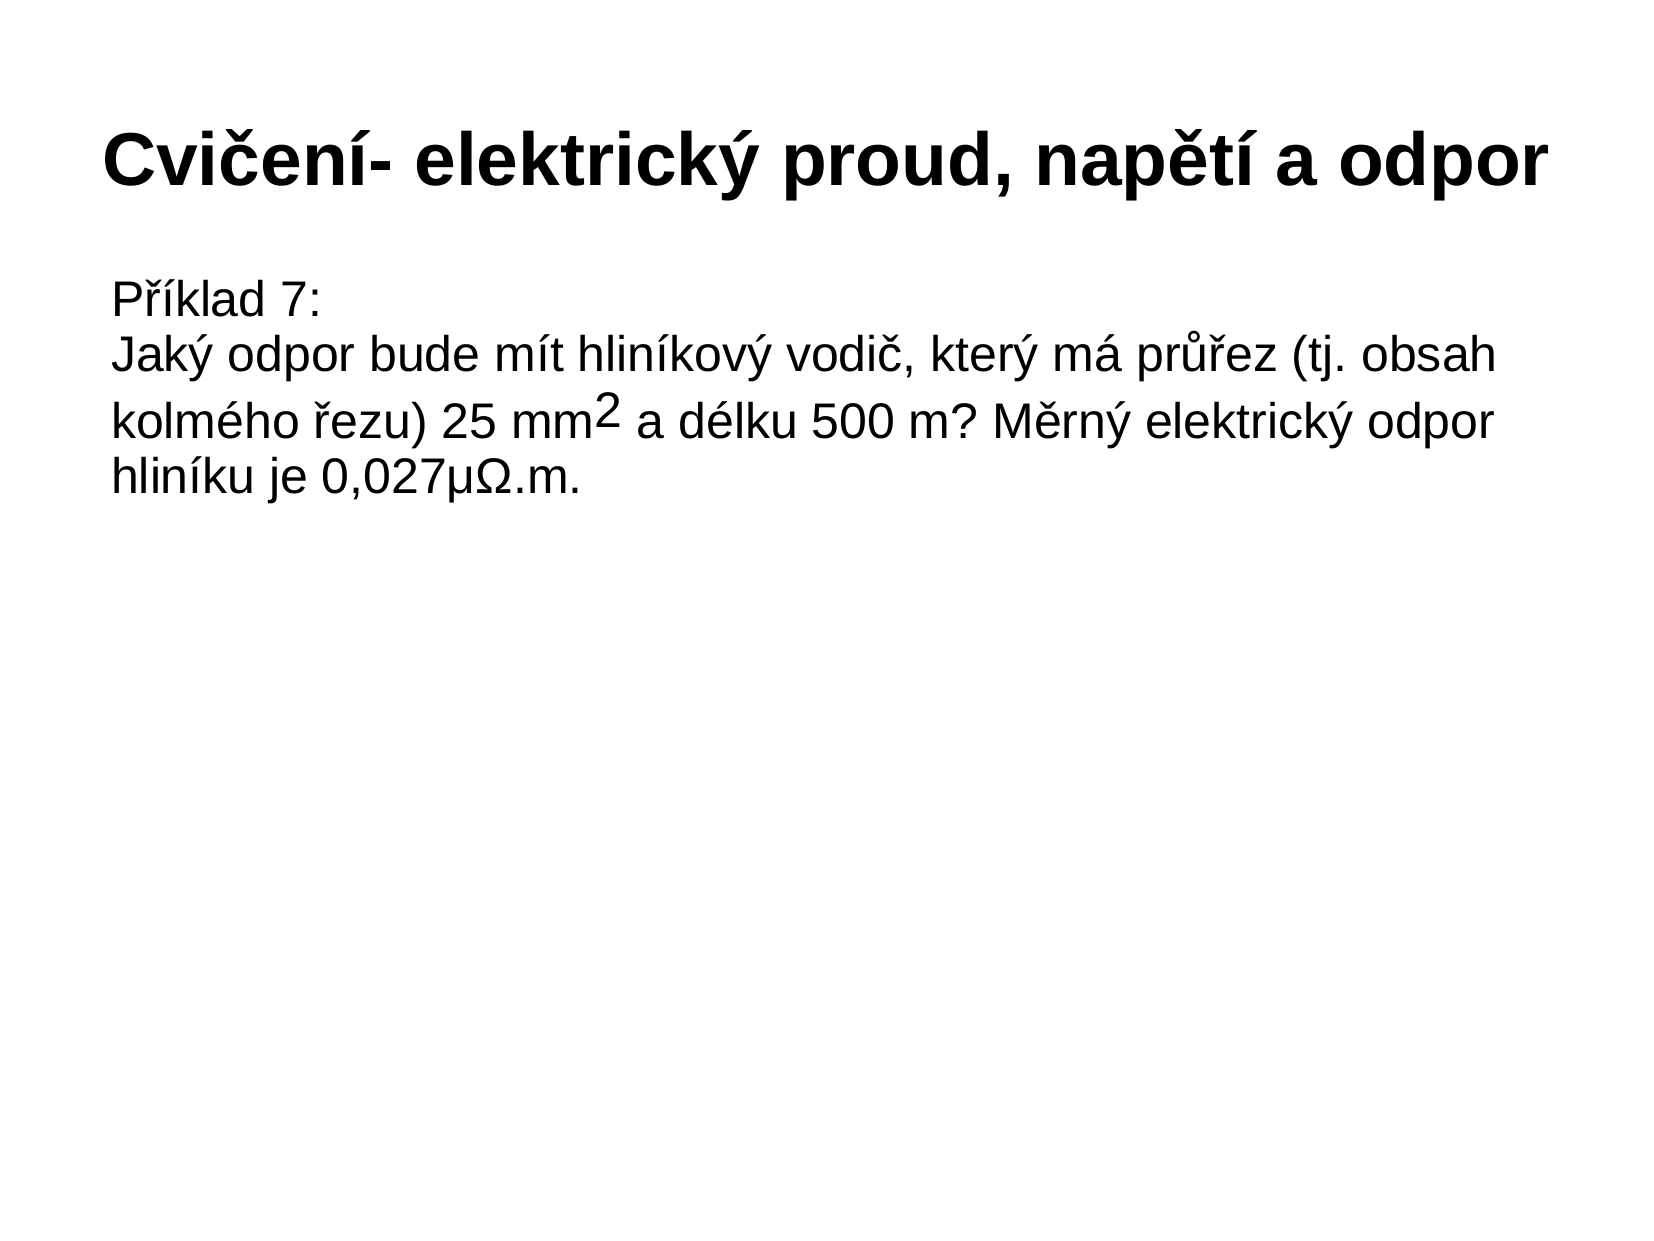

# Cvičení- elektrický proud, napětí a odpor
Příklad 7:
Jaký odpor bude mít hliníkový vodič, který má průřez (tj. obsah
kolmého řezu) 25 mm2 a délku 500 m? Měrný elektrický odpor
hliníku je 0,027μΩ.m.